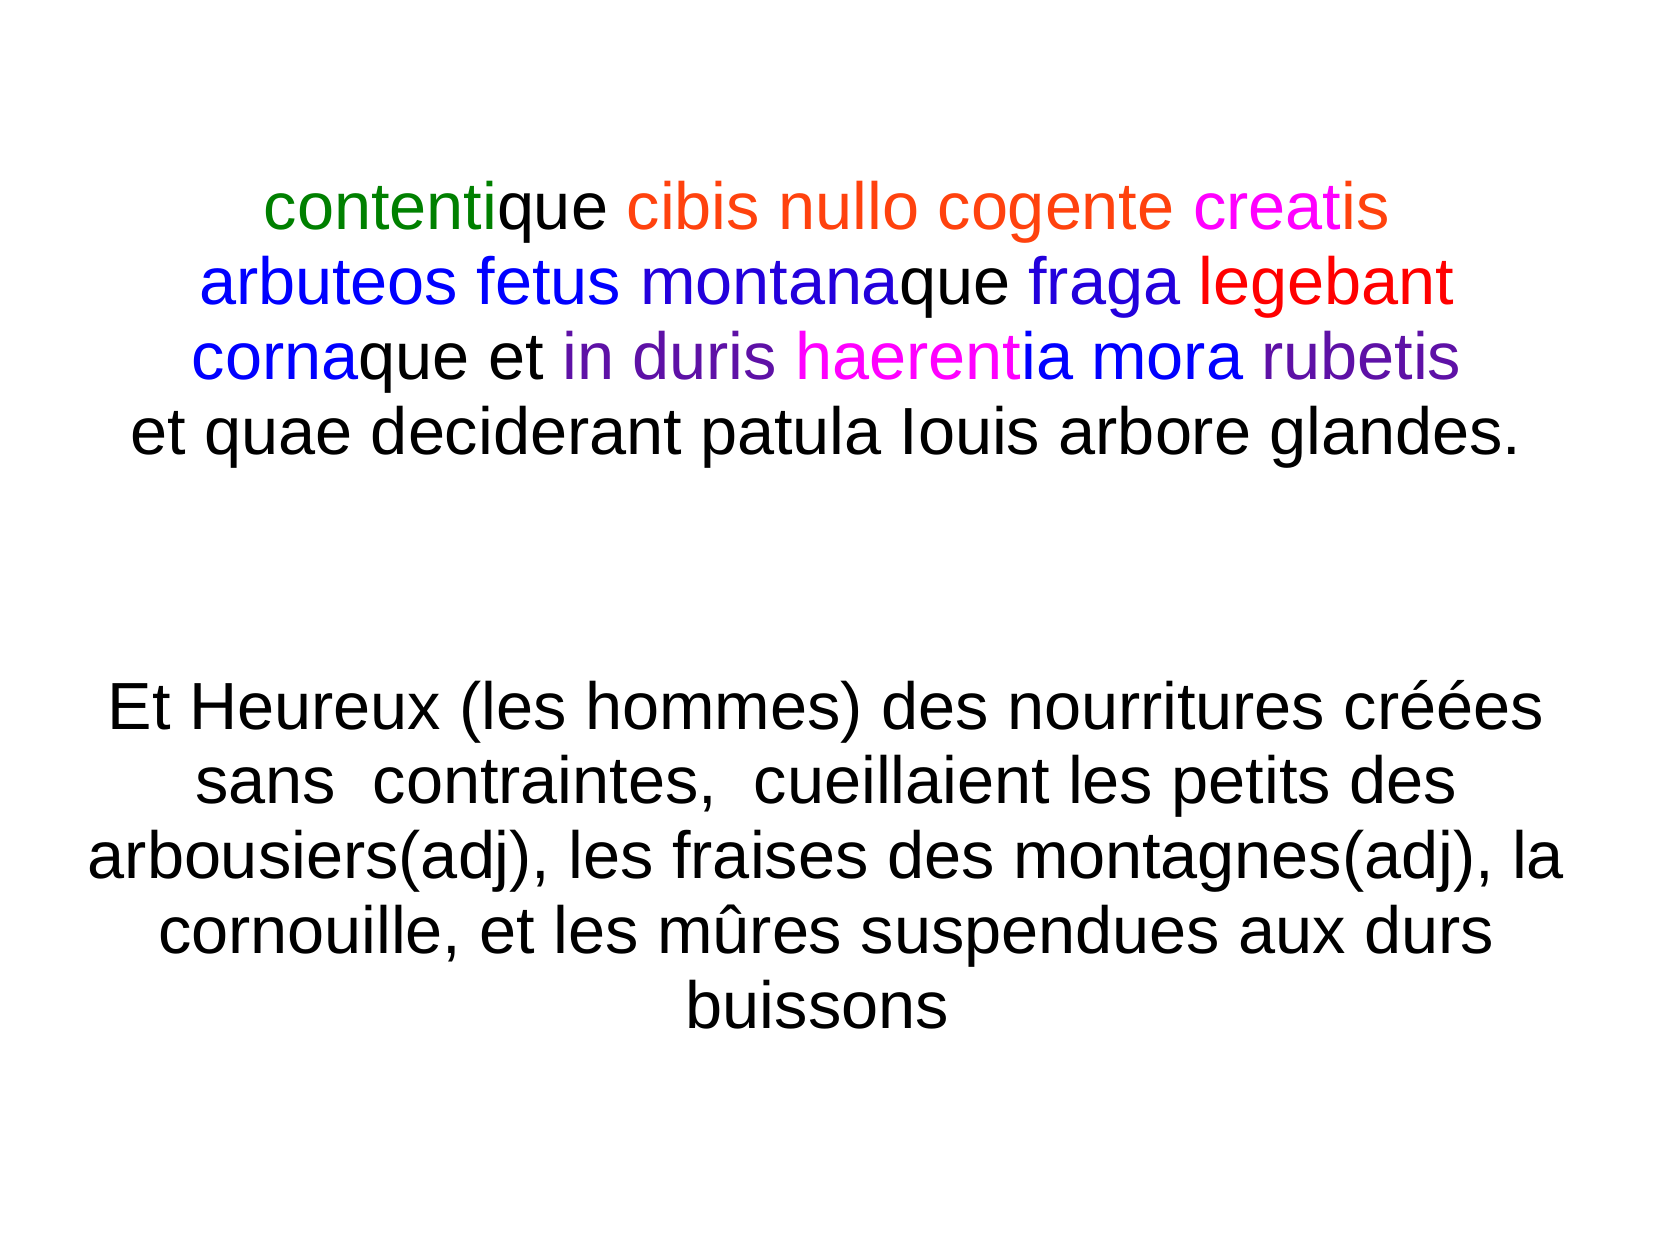

# contentique cibis nullo cogente creatis arbuteos fetus montanaque fraga legebant cornaque et in duris haerentia mora rubetis et quae deciderant patula Iouis arbore glandes.
Et Heureux (les hommes) des nourritures créées sans contraintes, cueillaient les petits des arbousiers(adj), les fraises des montagnes(adj), la cornouille, et les mûres suspendues aux durs buissons